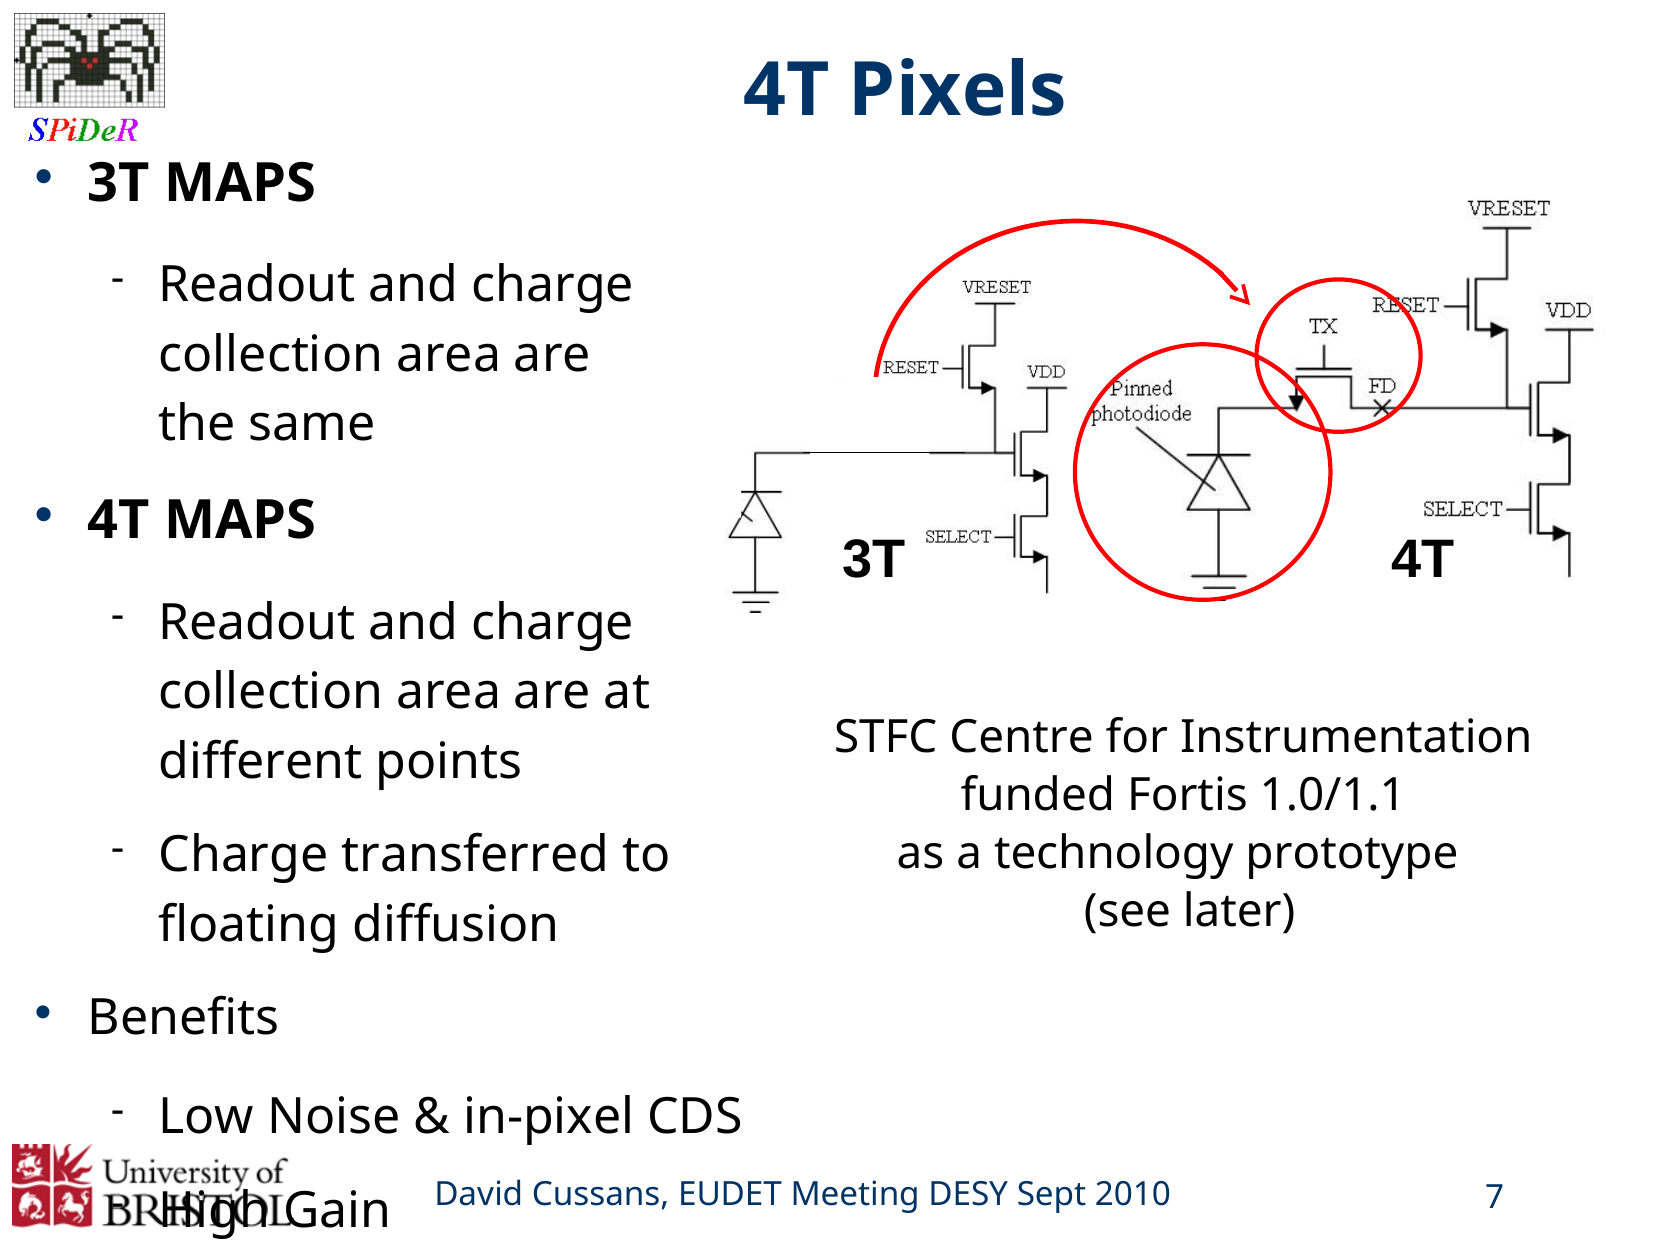

# 4T Pixels
3T MAPS
Readout and charge collection area are
the same
4T MAPS
Readout and charge collection area are at different points
Charge transferred to floating diffusion
Benefits
Low Noise & in-pixel CDS
High Gain
3T
4T
STFC Centre for Instrumentation
funded Fortis 1.0/1.1
as a technology prototype
(see later)